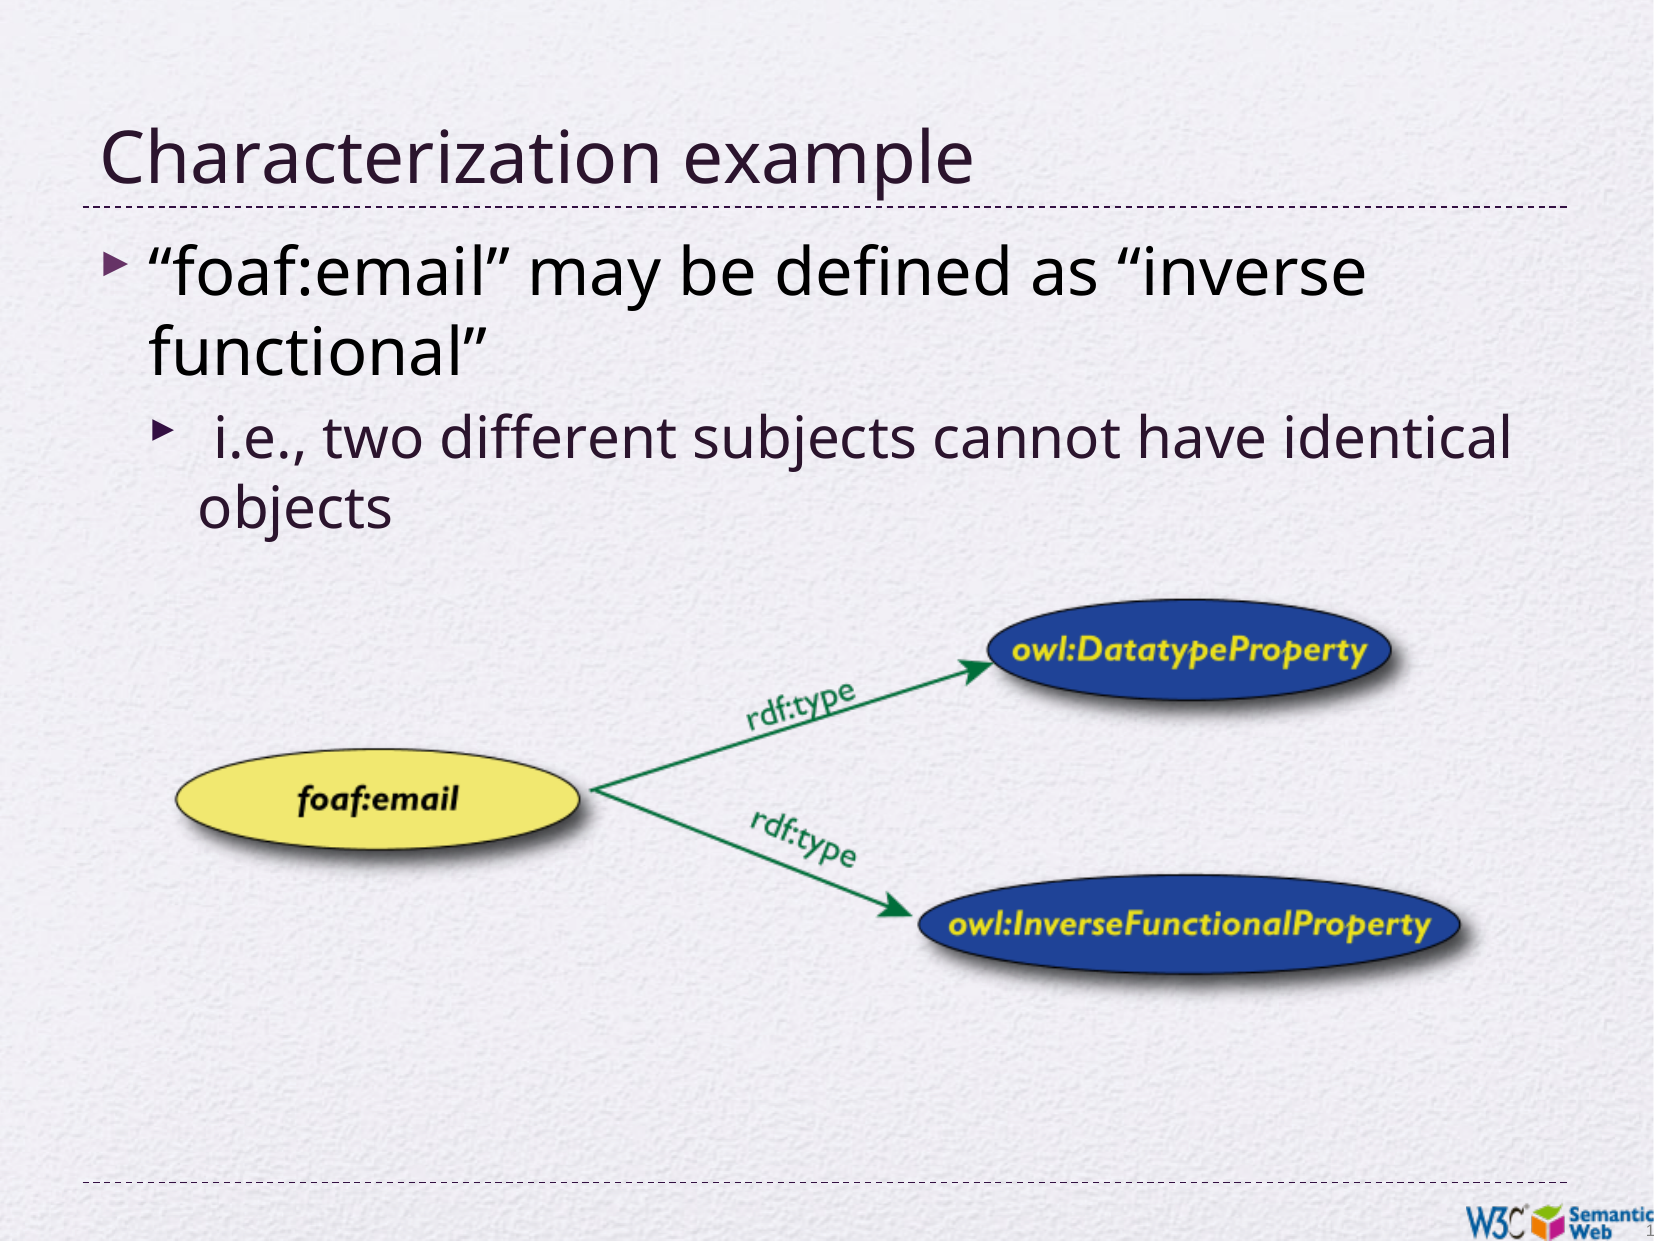

# Characterization example
“foaf:email” may be defined as “inverse functional”
 i.e., two different subjects cannot have identical objects